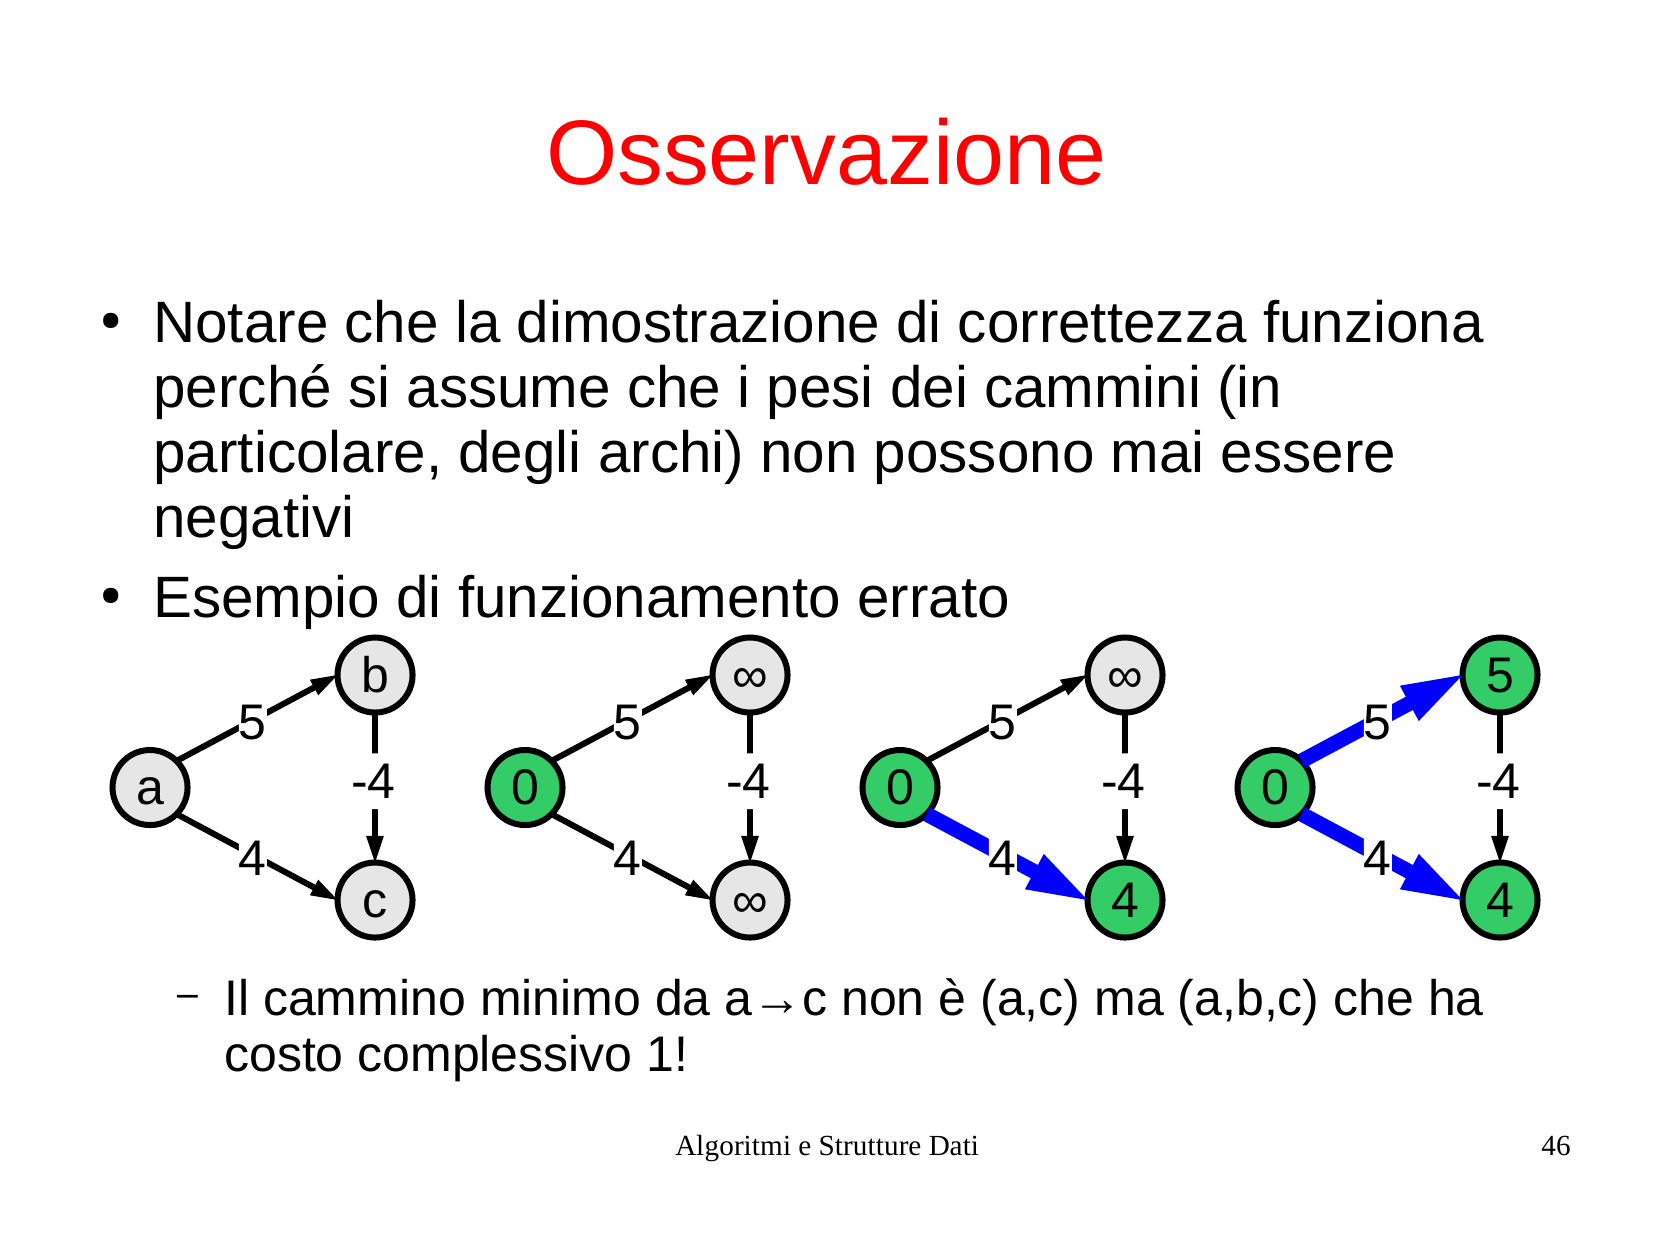

# Osservazione
Notare che la dimostrazione di correttezza funziona perché si assume che i pesi dei cammini (in particolare, degli archi) non possono mai essere negativi
Esempio di funzionamento errato
Il cammino minimo da a→c non è (a,c) ma (a,b,c) che ha costo complessivo 1!
b
∞
∞
5
5
5
5
5
a
0
0
0
-4
-4
-4
-4
4
4
4
4
c
∞
4
4
Algoritmi e Strutture Dati
46